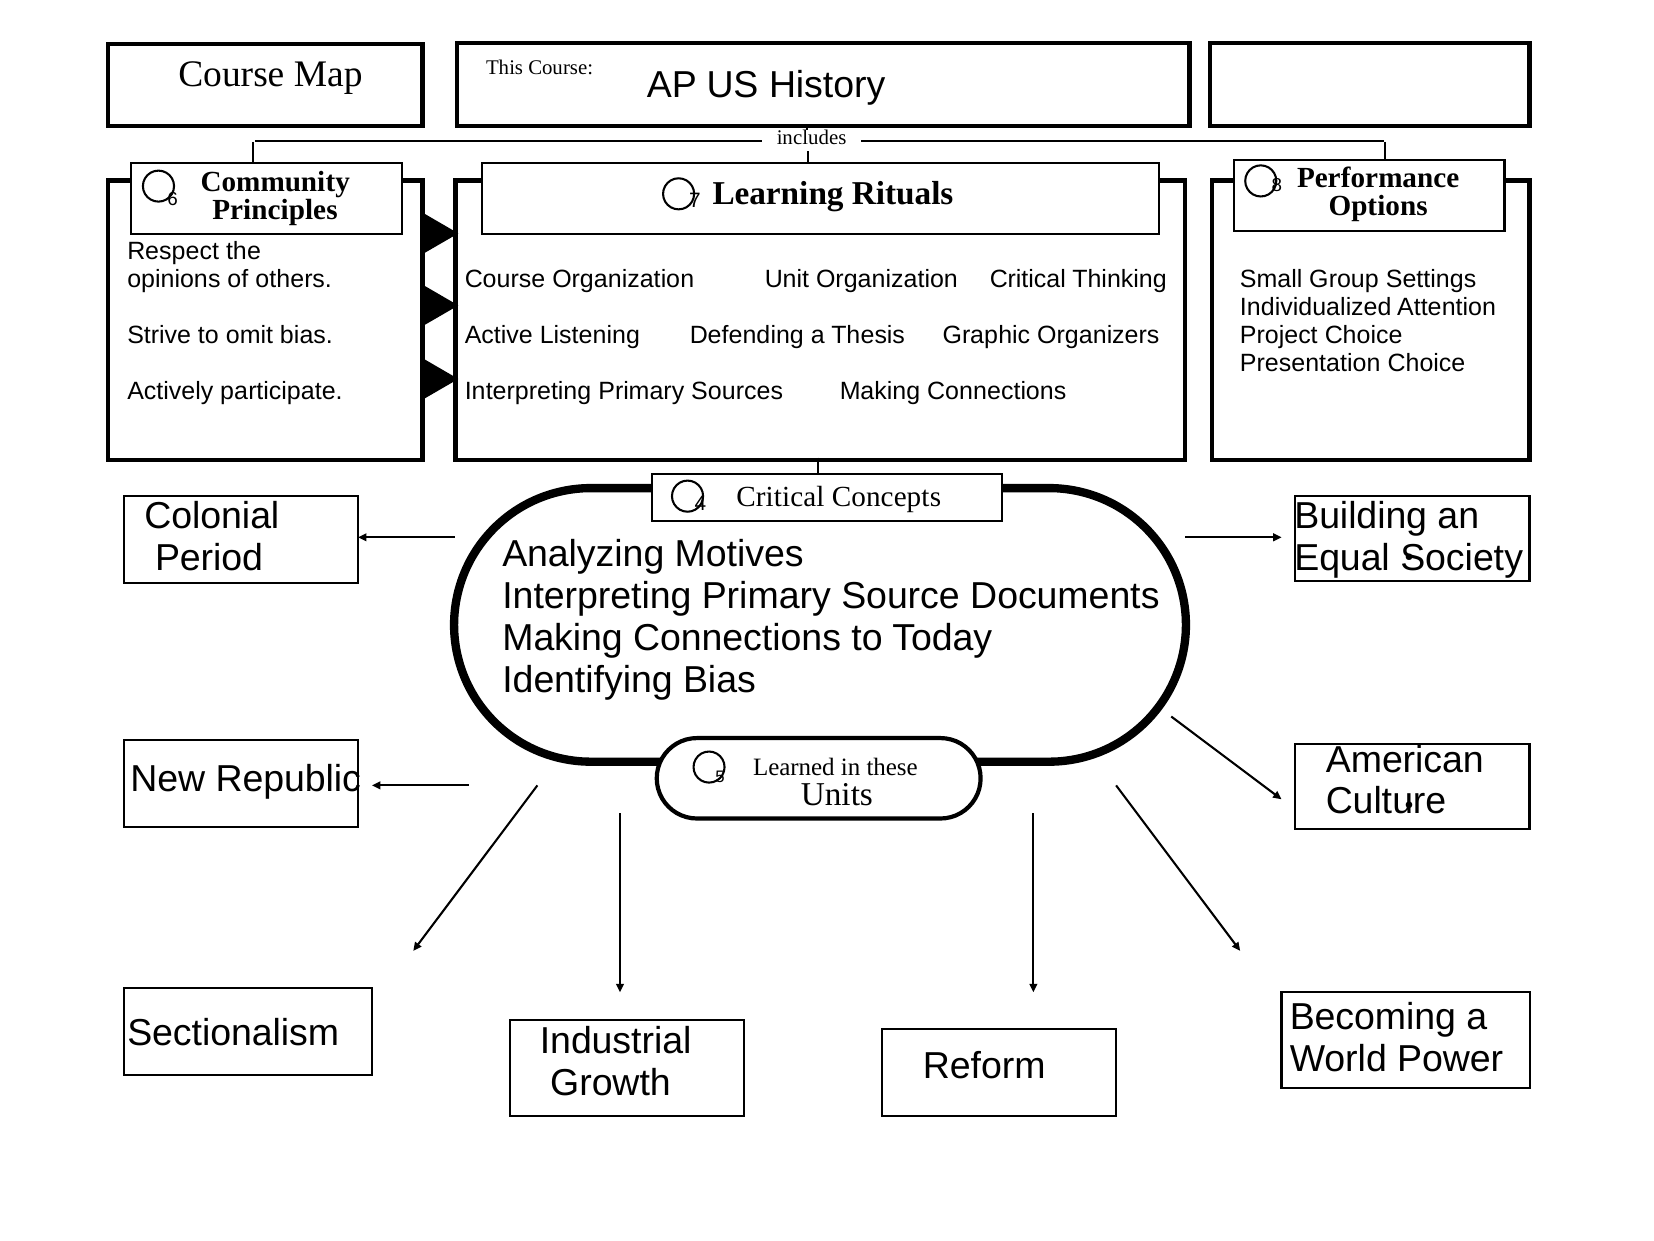

Course Map
This Course:
AP US History
includes
Performance
Options
Community
Principles
Learning Rituals
Course Organization	Unit Organization	Critical Thinking
Active Listening	Defending a Thesis	 Graphic Organizers
Interpreting Primary Sources	Making Connections
Small Group Settings
Individualized Attention
Project Choice
Presentation Choice
Critical Concepts
Colonial
 Period
Analyzing Motives
Interpreting Primary Source Documents
Making Connections to Today
Identifying Bias
American
Culture
Learned in these
Units
New Republic
Becoming a
World Power
Sectionalism
Industrial
 Growth
Reform
8
6
7
Respect the opinions of others.
Strive to omit bias.
Actively participate.
4
Building an
Equal Society
5